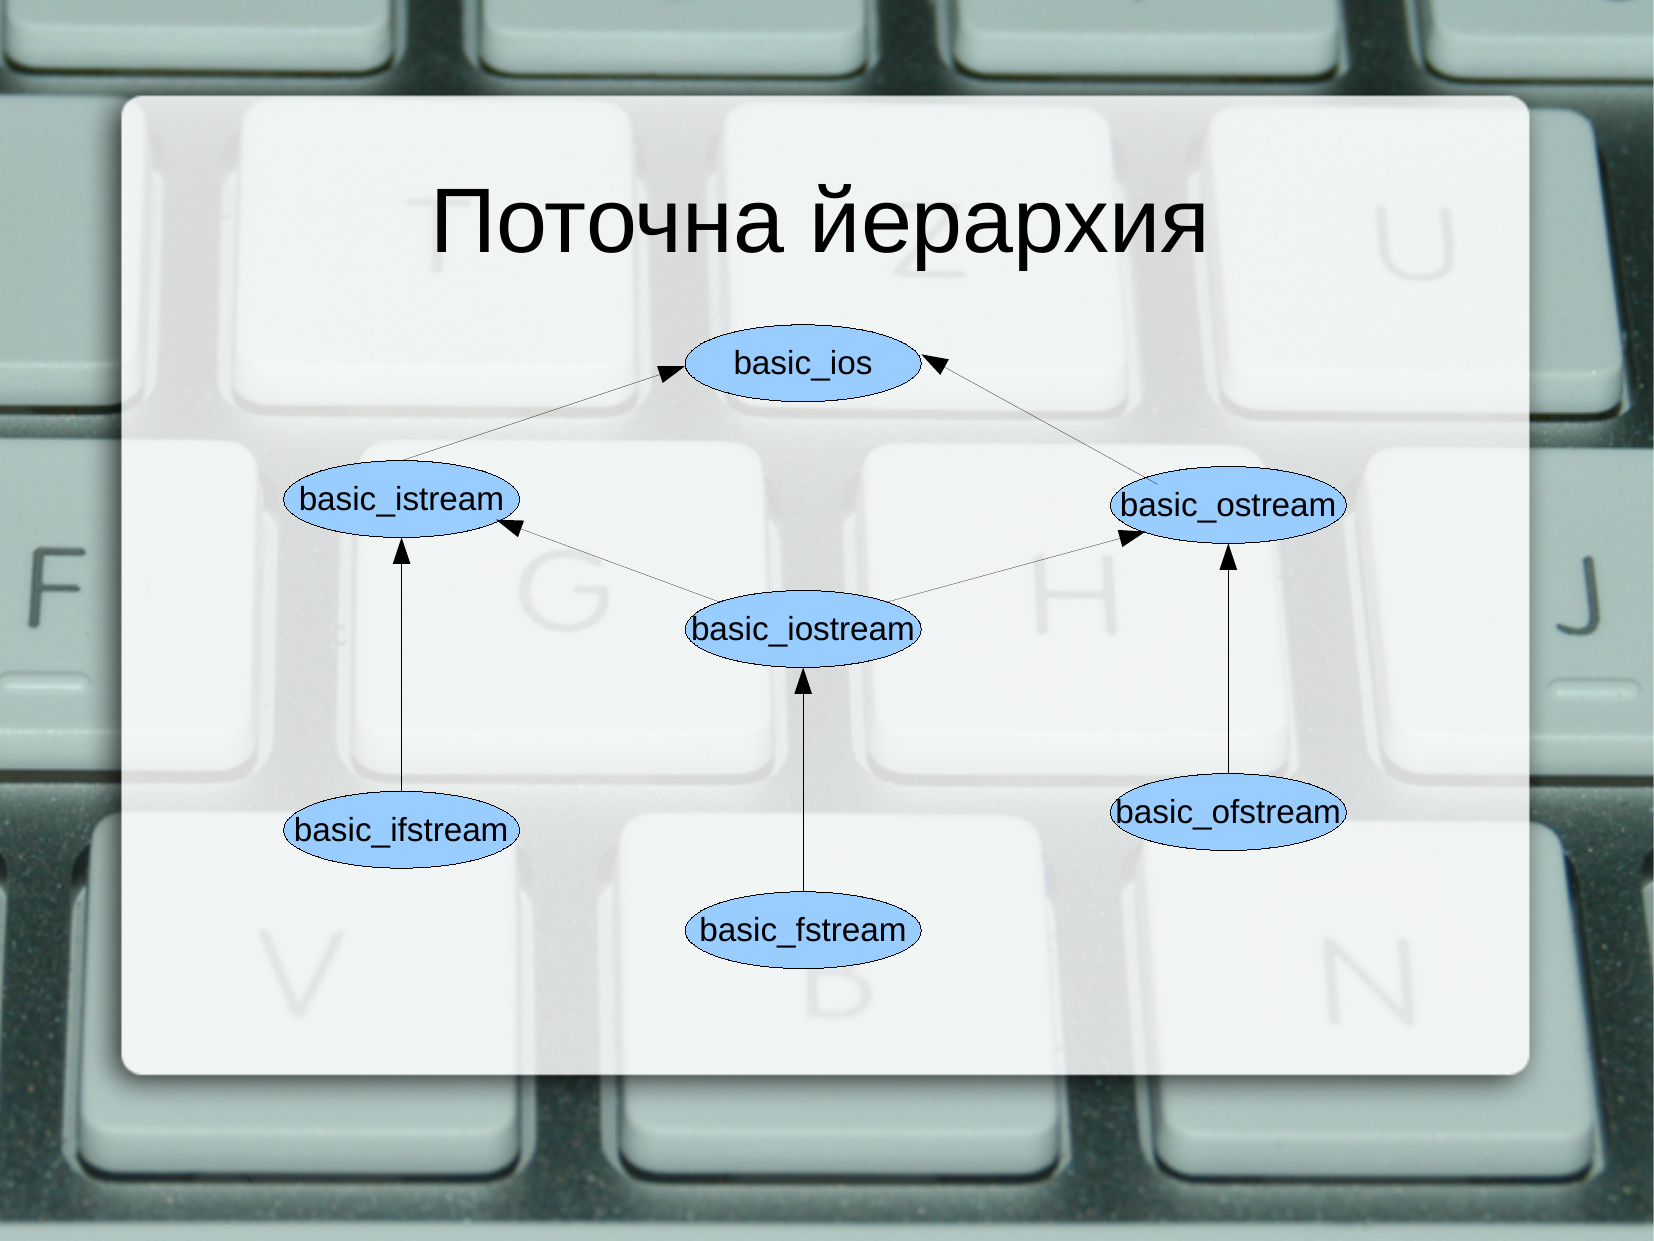

# Поточна йерархия
basic_ios
basic_istream
basic_ostream
basic_iostream
basic_ofstream
basic_ifstream
basic_fstream